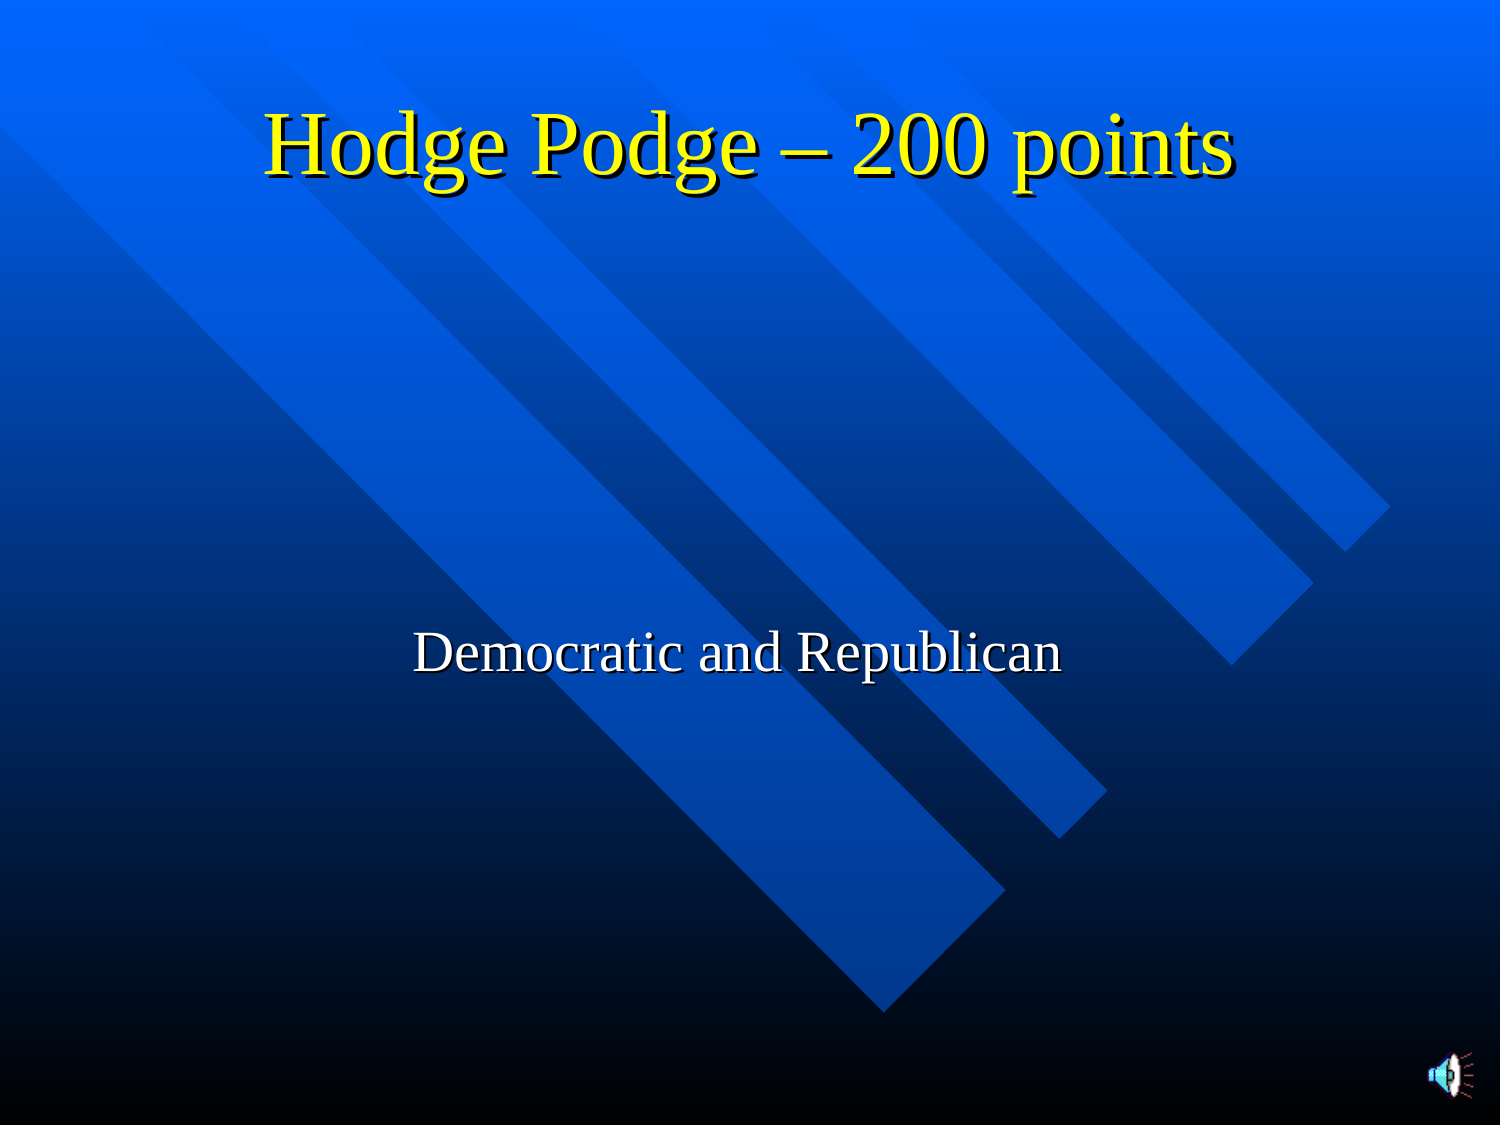

# Hodge Podge – 200 points
| Democratic and Republican |
| --- |